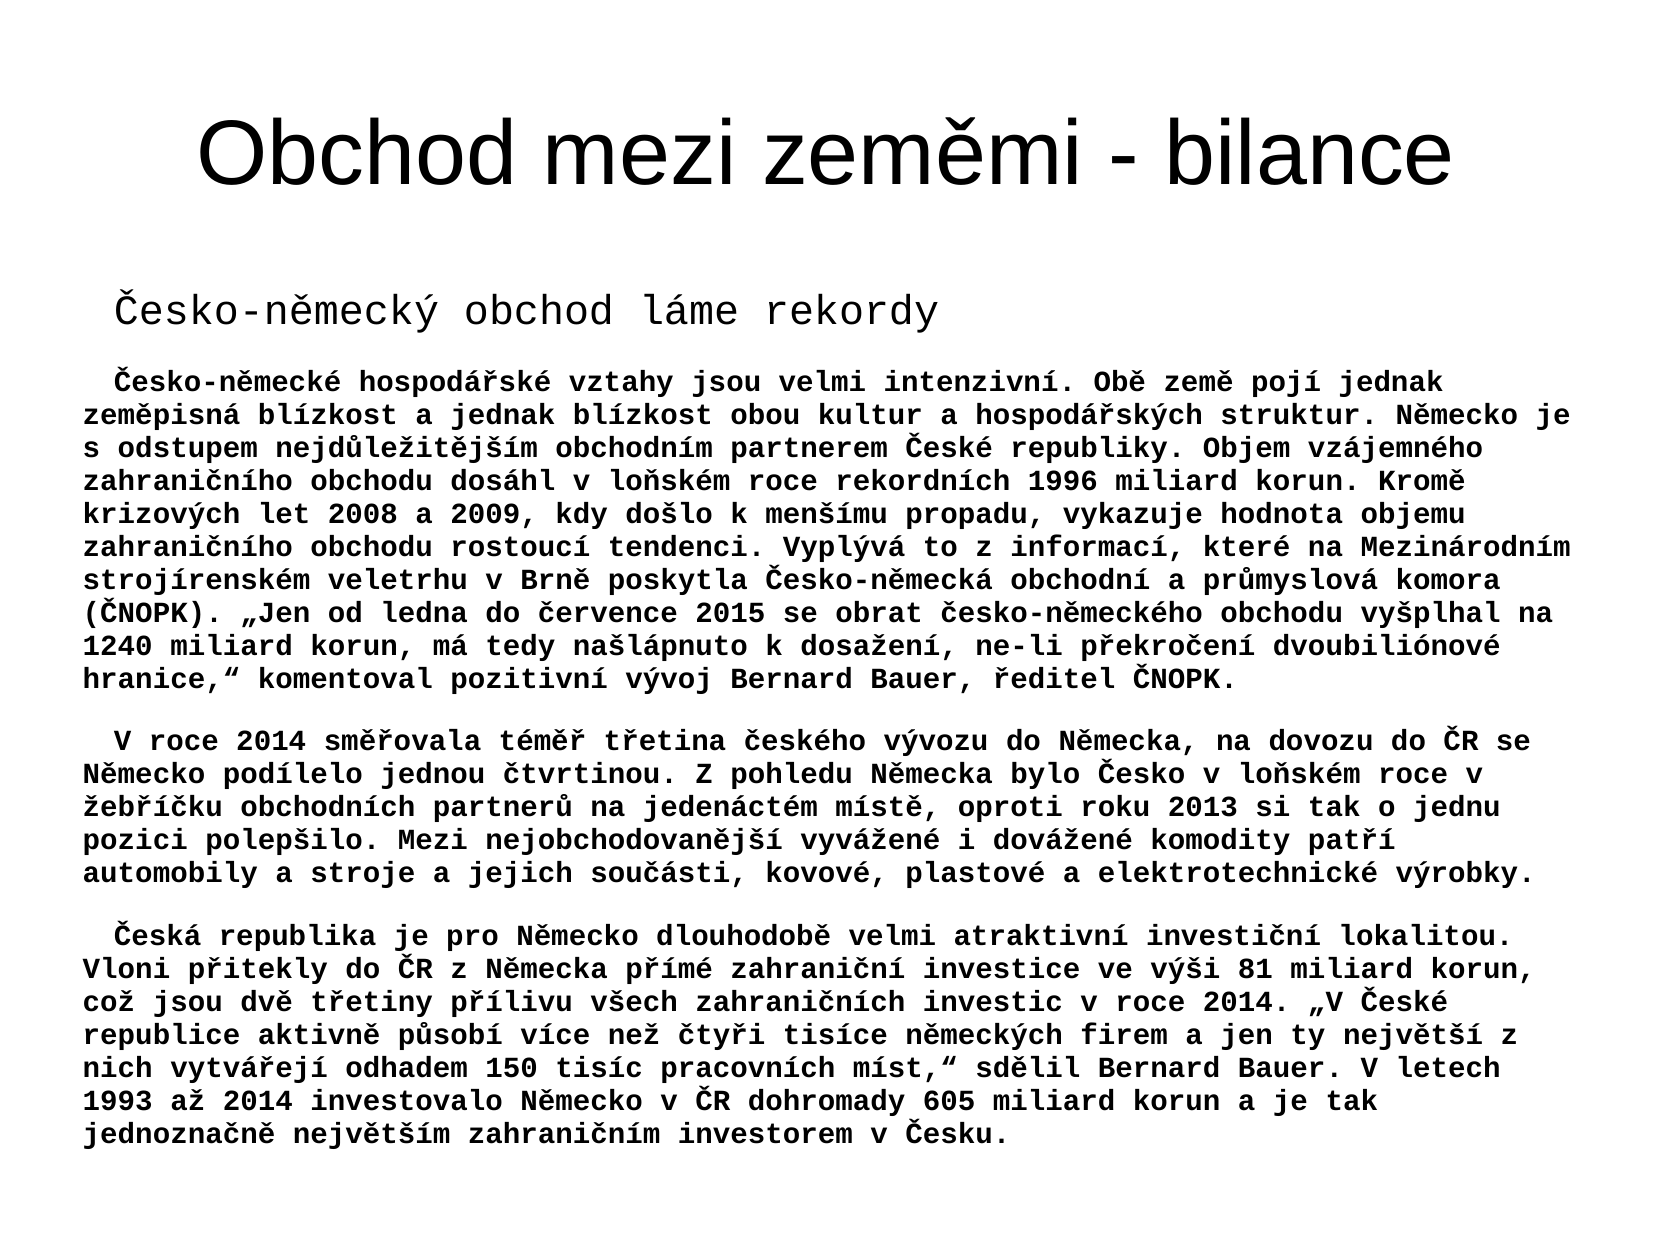

# Obchod mezi zeměmi - bilance
Česko-německý obchod láme rekordy
Česko-německé hospodářské vztahy jsou velmi intenzivní. Obě země pojí jednak zeměpisná blízkost a jednak blízkost obou kultur a hospodářských struktur. Německo je s odstupem nejdůležitějším obchodním partnerem České republiky. Objem vzájemného zahraničního obchodu dosáhl v loňském roce rekordních 1996 miliard korun. Kromě krizových let 2008 a 2009, kdy došlo k menšímu propadu, vykazuje hodnota objemu zahraničního obchodu rostoucí tendenci. Vyplývá to z informací, které na Mezinárodním strojírenském veletrhu v Brně poskytla Česko-německá obchodní a průmyslová komora (ČNOPK). „Jen od ledna do července 2015 se obrat česko-německého obchodu vyšplhal na 1240 miliard korun, má tedy našlápnuto k dosažení, ne-li překročení dvoubiliónové hranice,“ komentoval pozitivní vývoj Bernard Bauer, ředitel ČNOPK.
V roce 2014 směřovala téměř třetina českého vývozu do Německa, na dovozu do ČR se Německo podílelo jednou čtvrtinou. Z pohledu Německa bylo Česko v loňském roce v žebříčku obchodních partnerů na jedenáctém místě, oproti roku 2013 si tak o jednu pozici polepšilo. Mezi nejobchodovanější vyvážené i dovážené komodity patří automobily a stroje a jejich součásti, kovové, plastové a elektrotechnické výrobky.
Česká republika je pro Německo dlouhodobě velmi atraktivní investiční lokalitou. Vloni přitekly do ČR z Německa přímé zahraniční investice ve výši 81 miliard korun, což jsou dvě třetiny přílivu všech zahraničních investic v roce 2014. „V České republice aktivně působí více než čtyři tisíce německých firem a jen ty největší z nich vytvářejí odhadem 150 tisíc pracovních míst,“ sdělil Bernard Bauer. V letech 1993 až 2014 investovalo Německo v ČR dohromady 605 miliard korun a je tak jednoznačně největším zahraničním investorem v Česku.